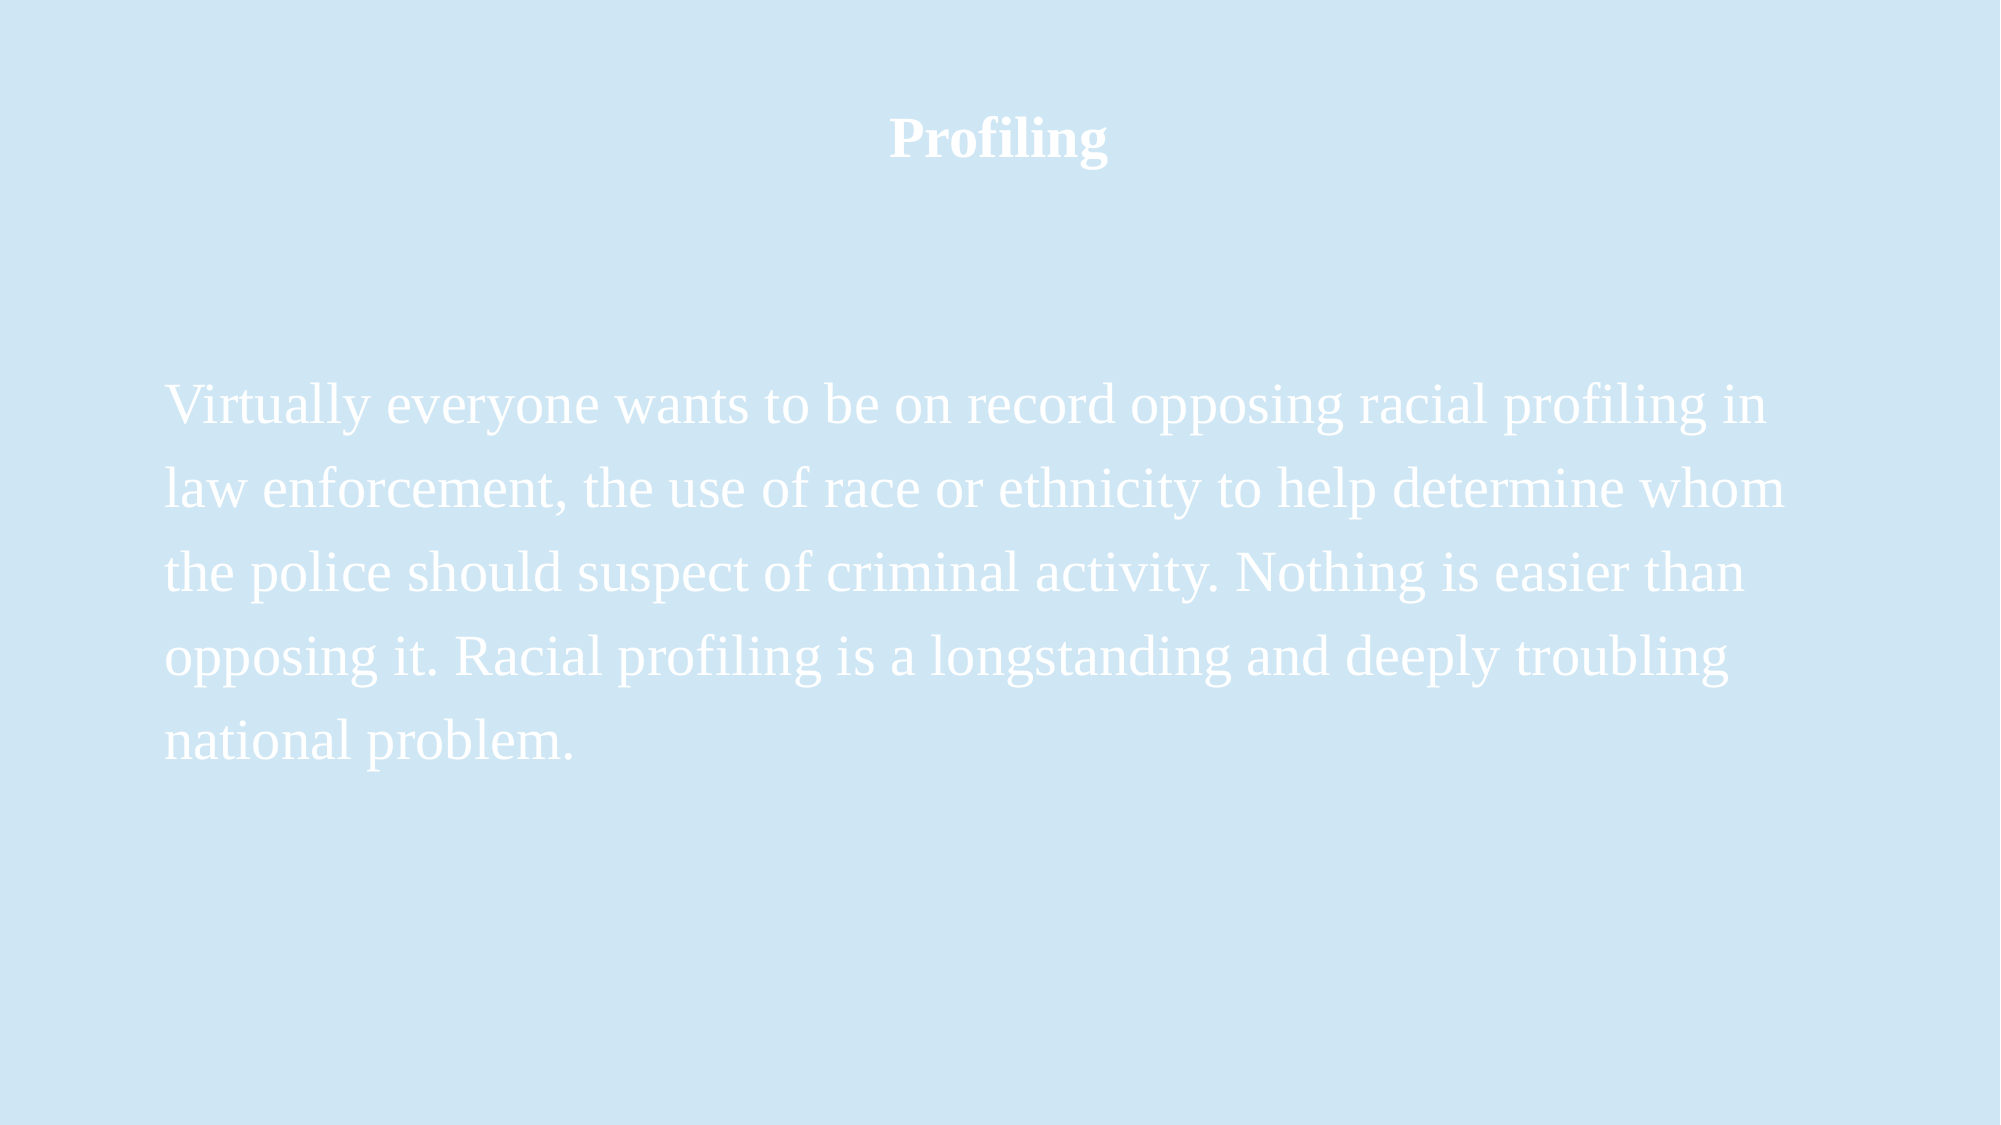

# Profiling
Virtually everyone wants to be on record opposing racial profiling in law enforcement, the use of race or ethnicity to help determine whom the police should suspect of criminal activity. Nothing is easier than opposing it. Racial profiling is a longstanding and deeply troubling national problem.